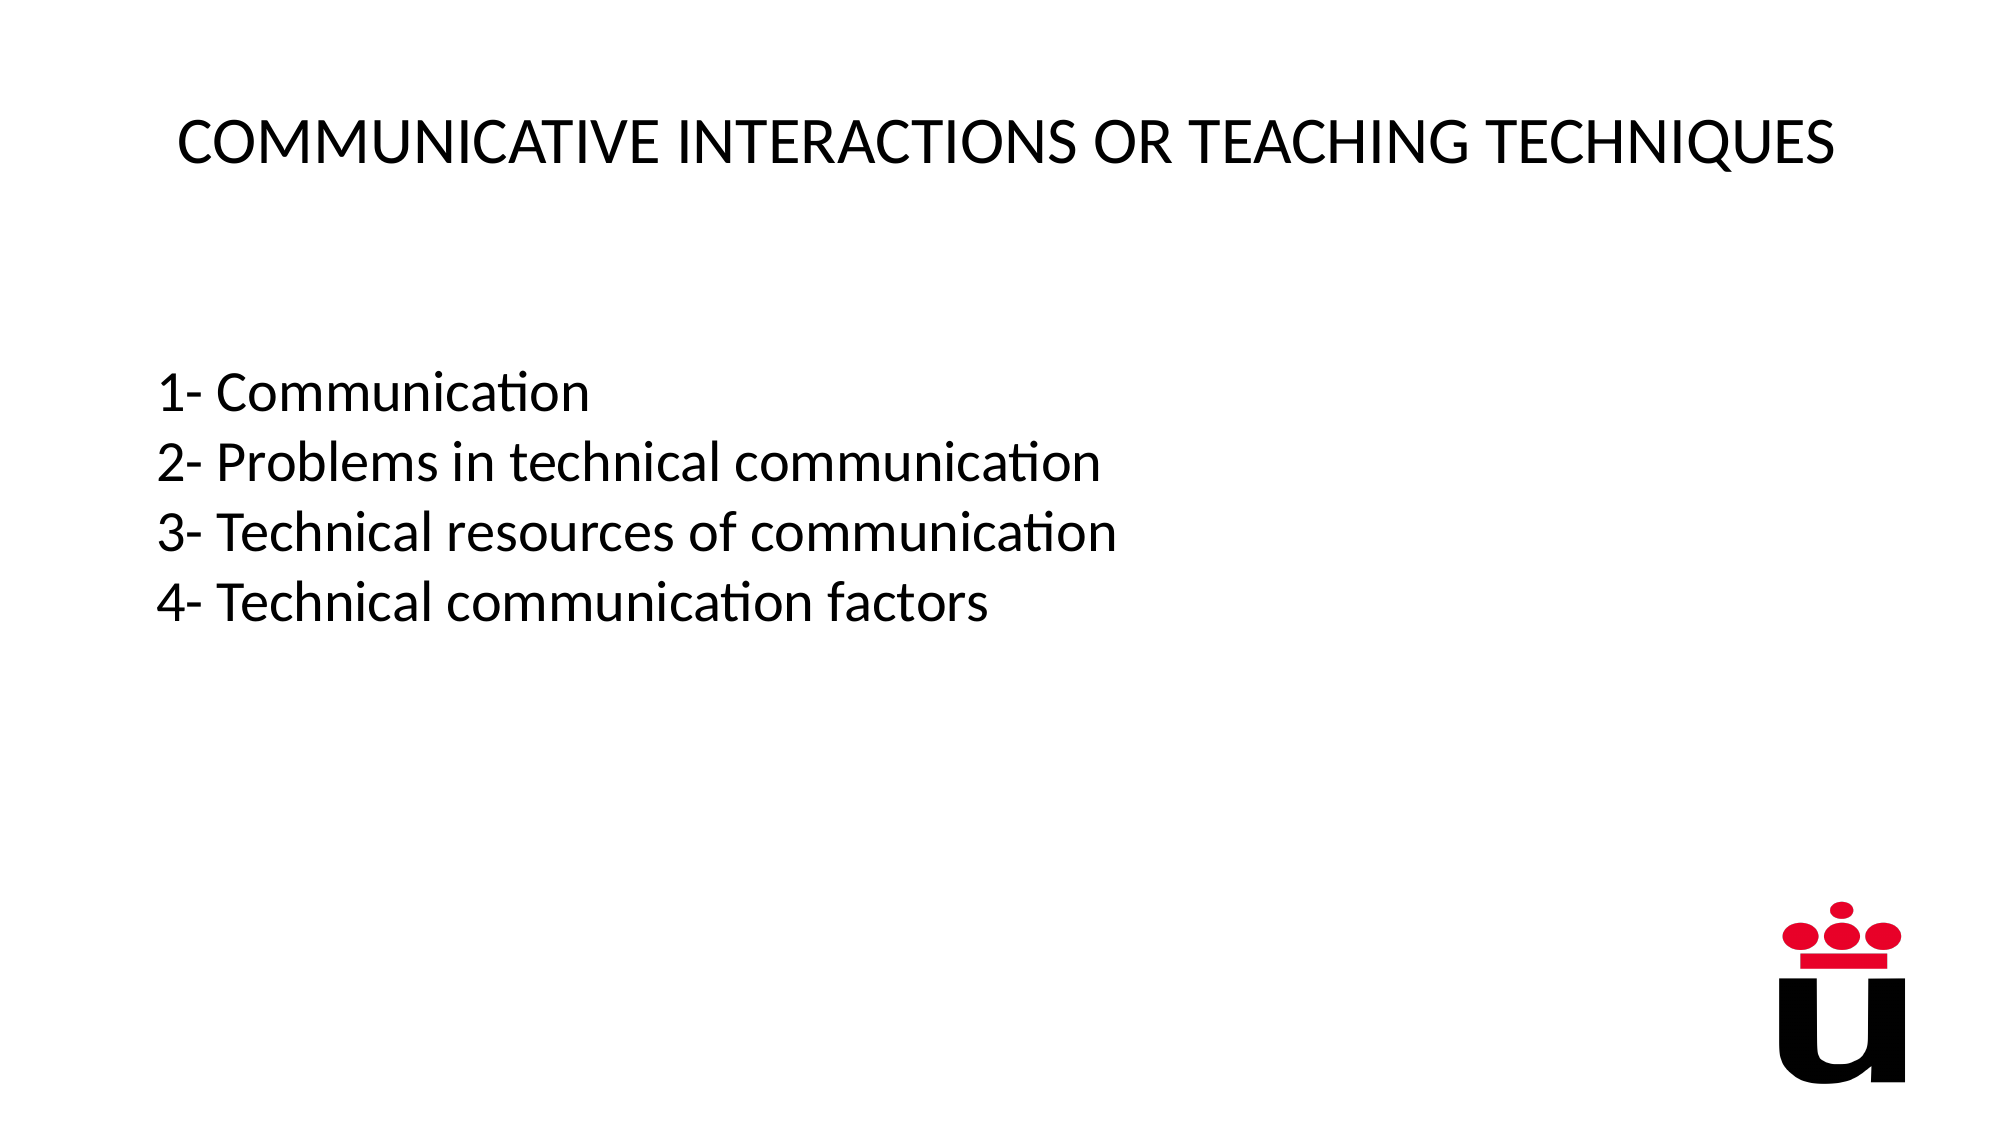

COMMUNICATIVE INTERACTIONS OR TEACHING TECHNIQUES
1- Communication
2- Problems in technical communication
3- Technical resources of communication
4- Technical communication factors